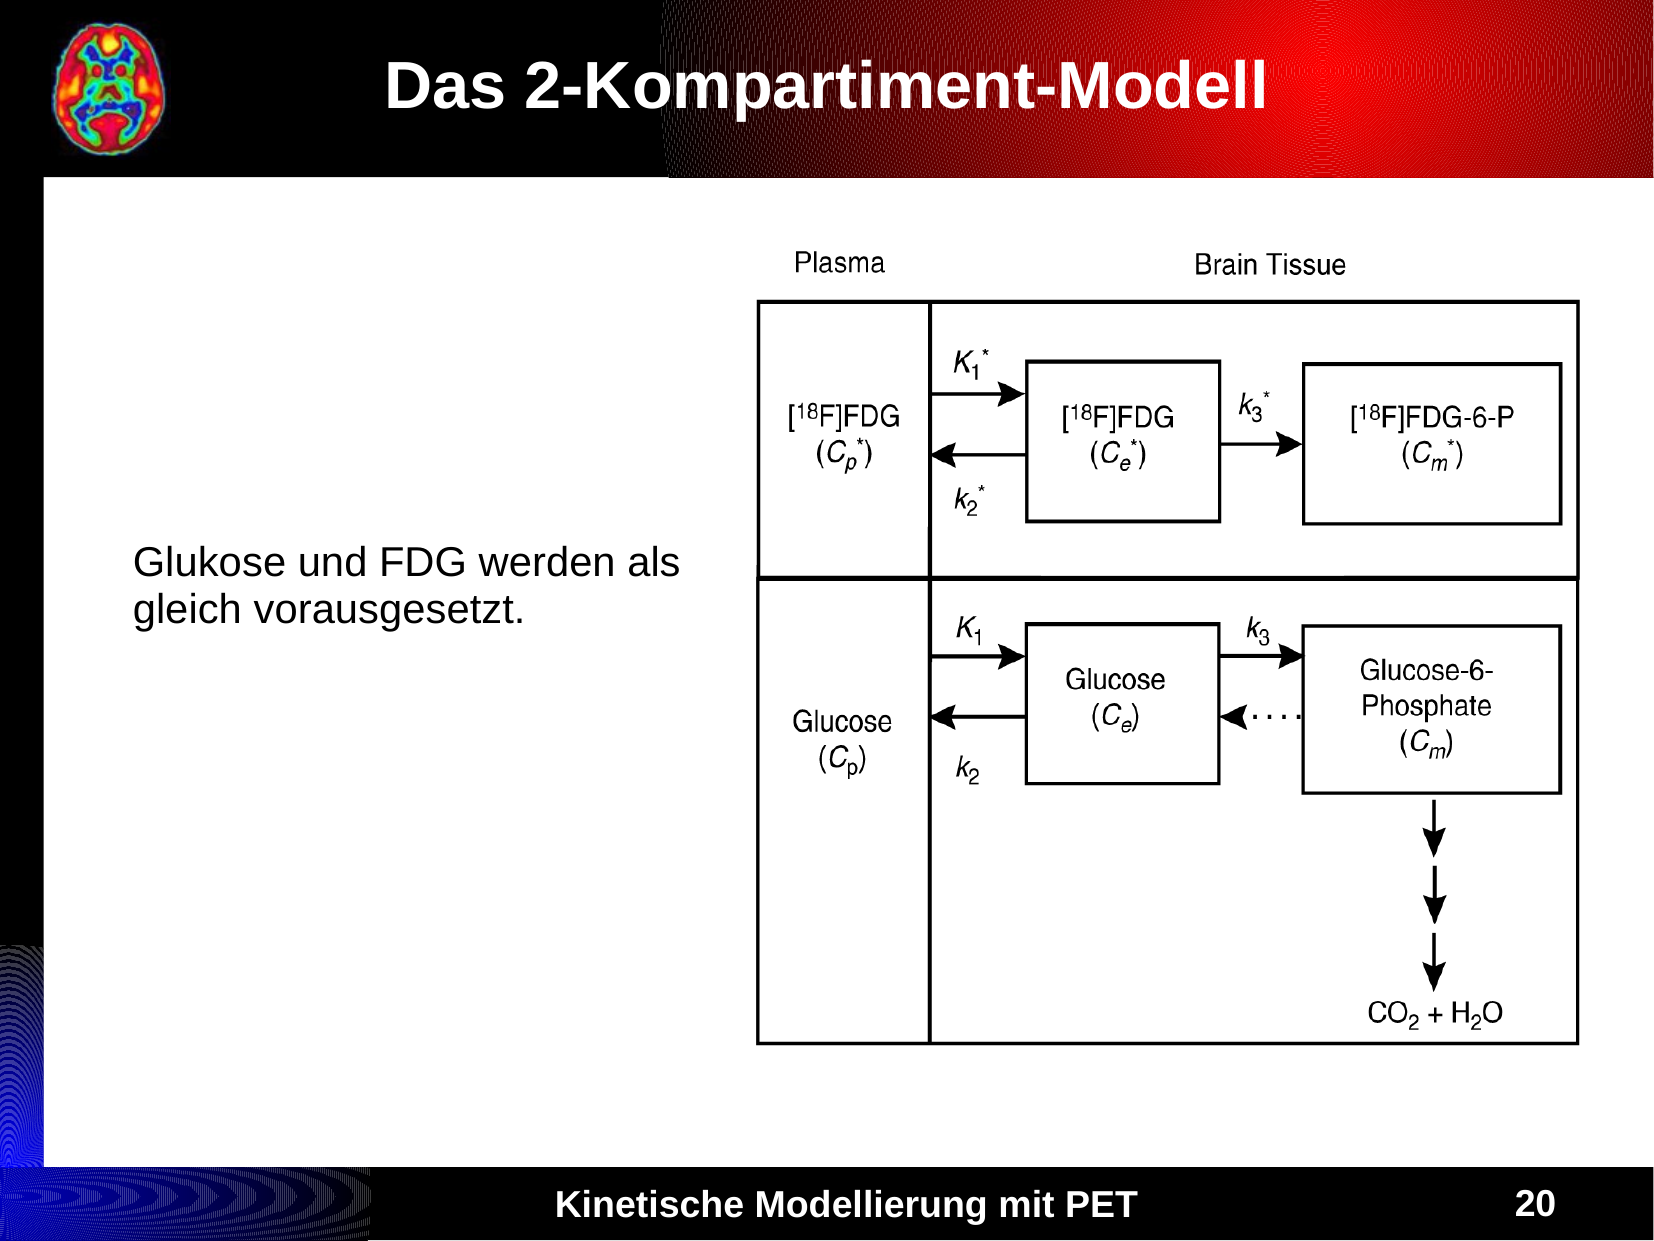

# Das 2-Kompartiment-Modell
Glukose und FDG werden als gleich vorausgesetzt.
Kinetische Modellierung mit PET